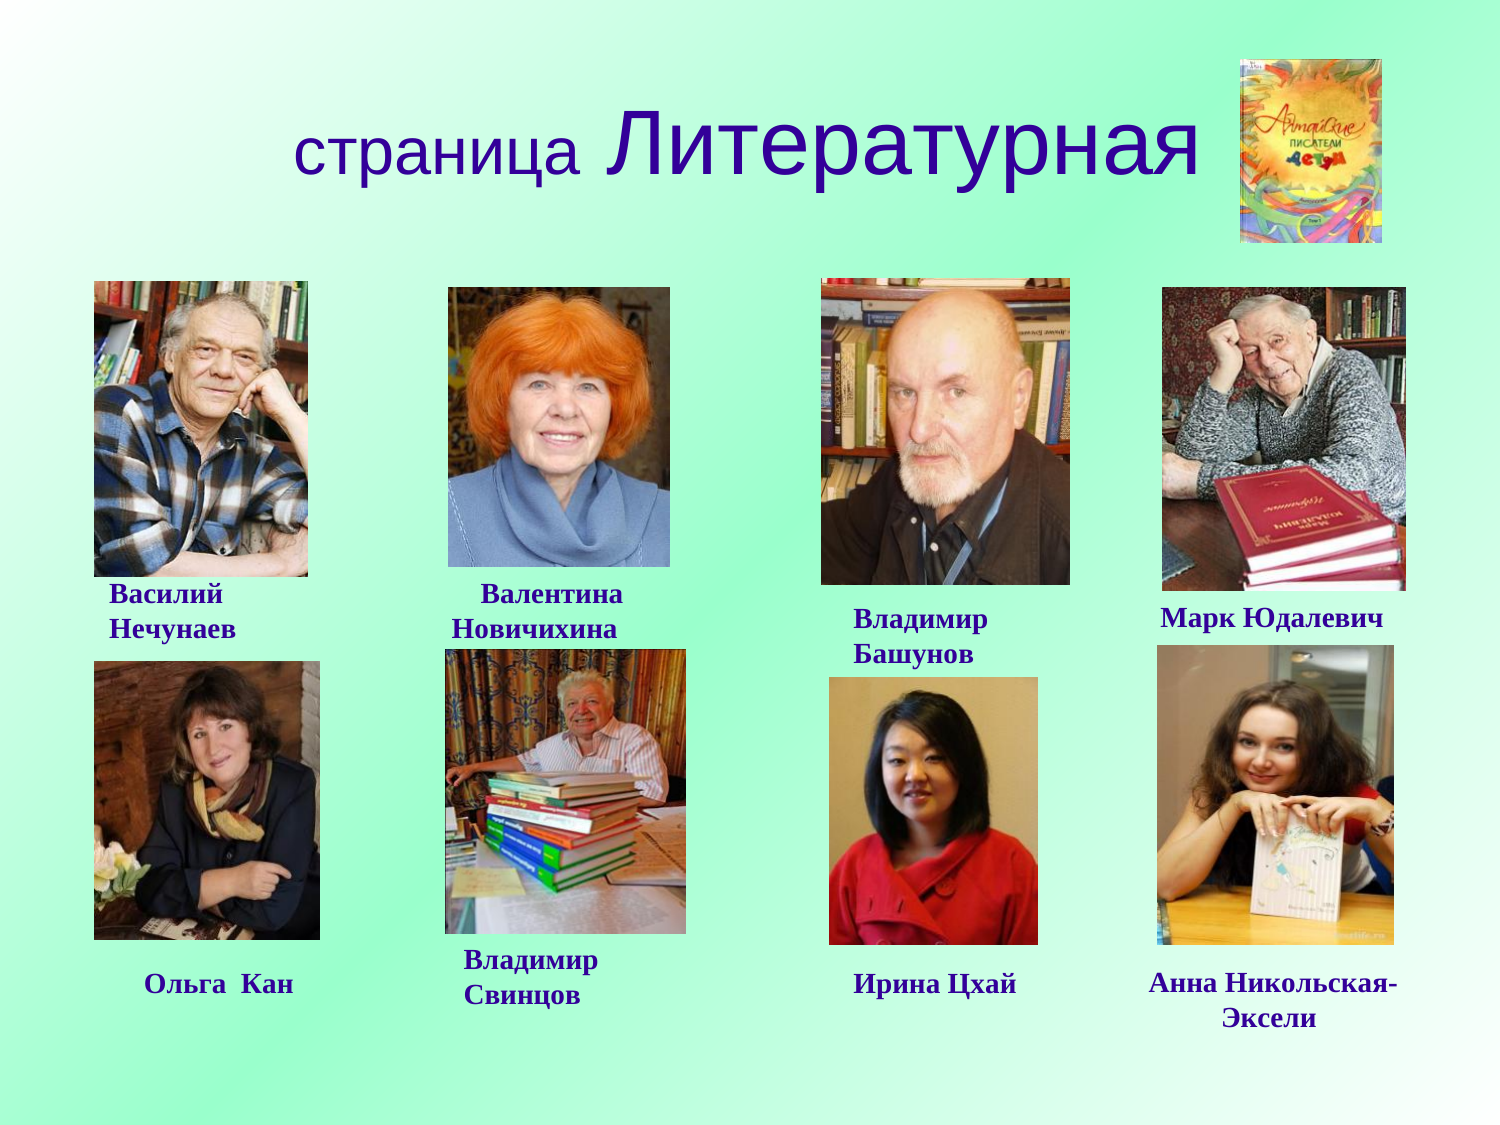

# страница Литературная
Василий Нечунаев
 Валентина Новичихина
Марк Юдалевич
Владимир Башунов
Владимир Свинцов
Анна Никольская-
 Эксели
Ольга Кан
Ирина Цхай